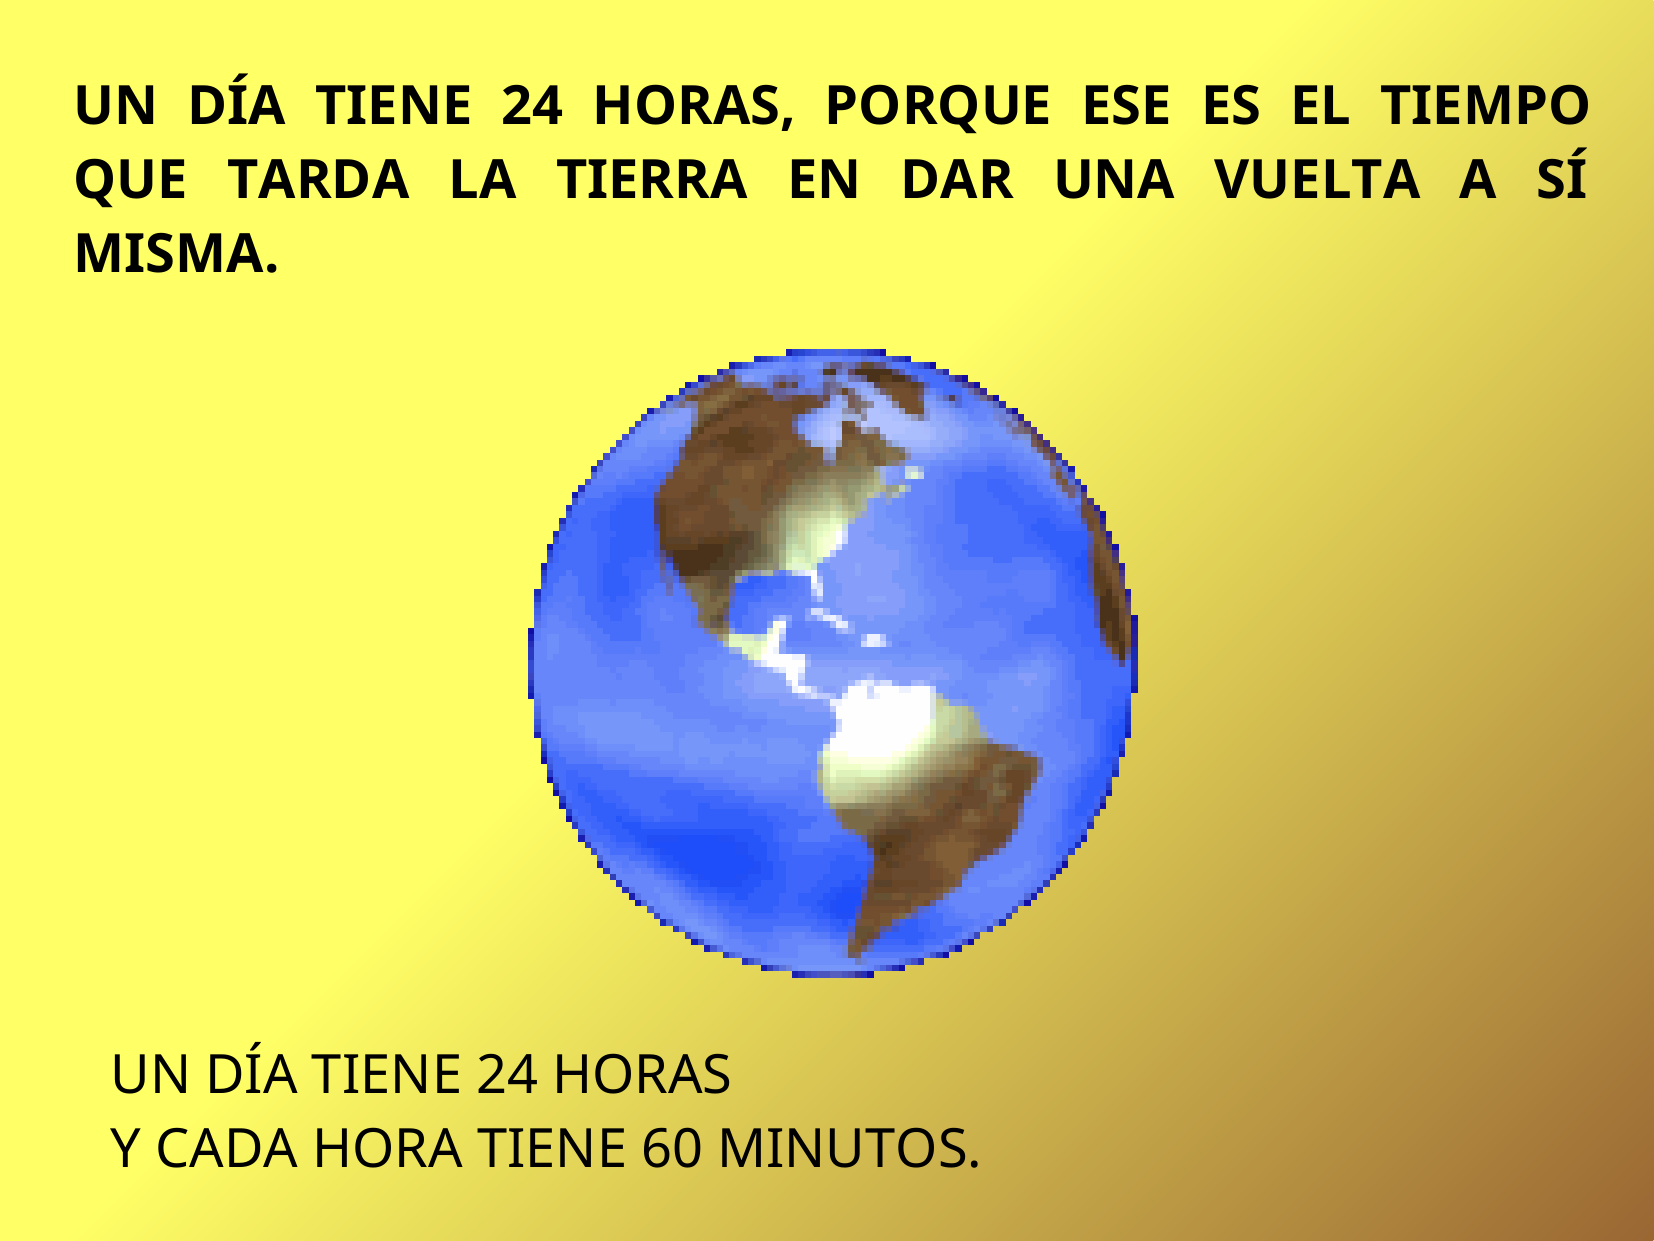

UN DÍA TIENE 24 HORAS, PORQUE ESE ES EL TIEMPO QUE TARDA LA TIERRA EN DAR UNA VUELTA A SÍ MISMA.
UN DÍA TIENE 24 HORAS
Y CADA HORA TIENE 60 MINUTOS.